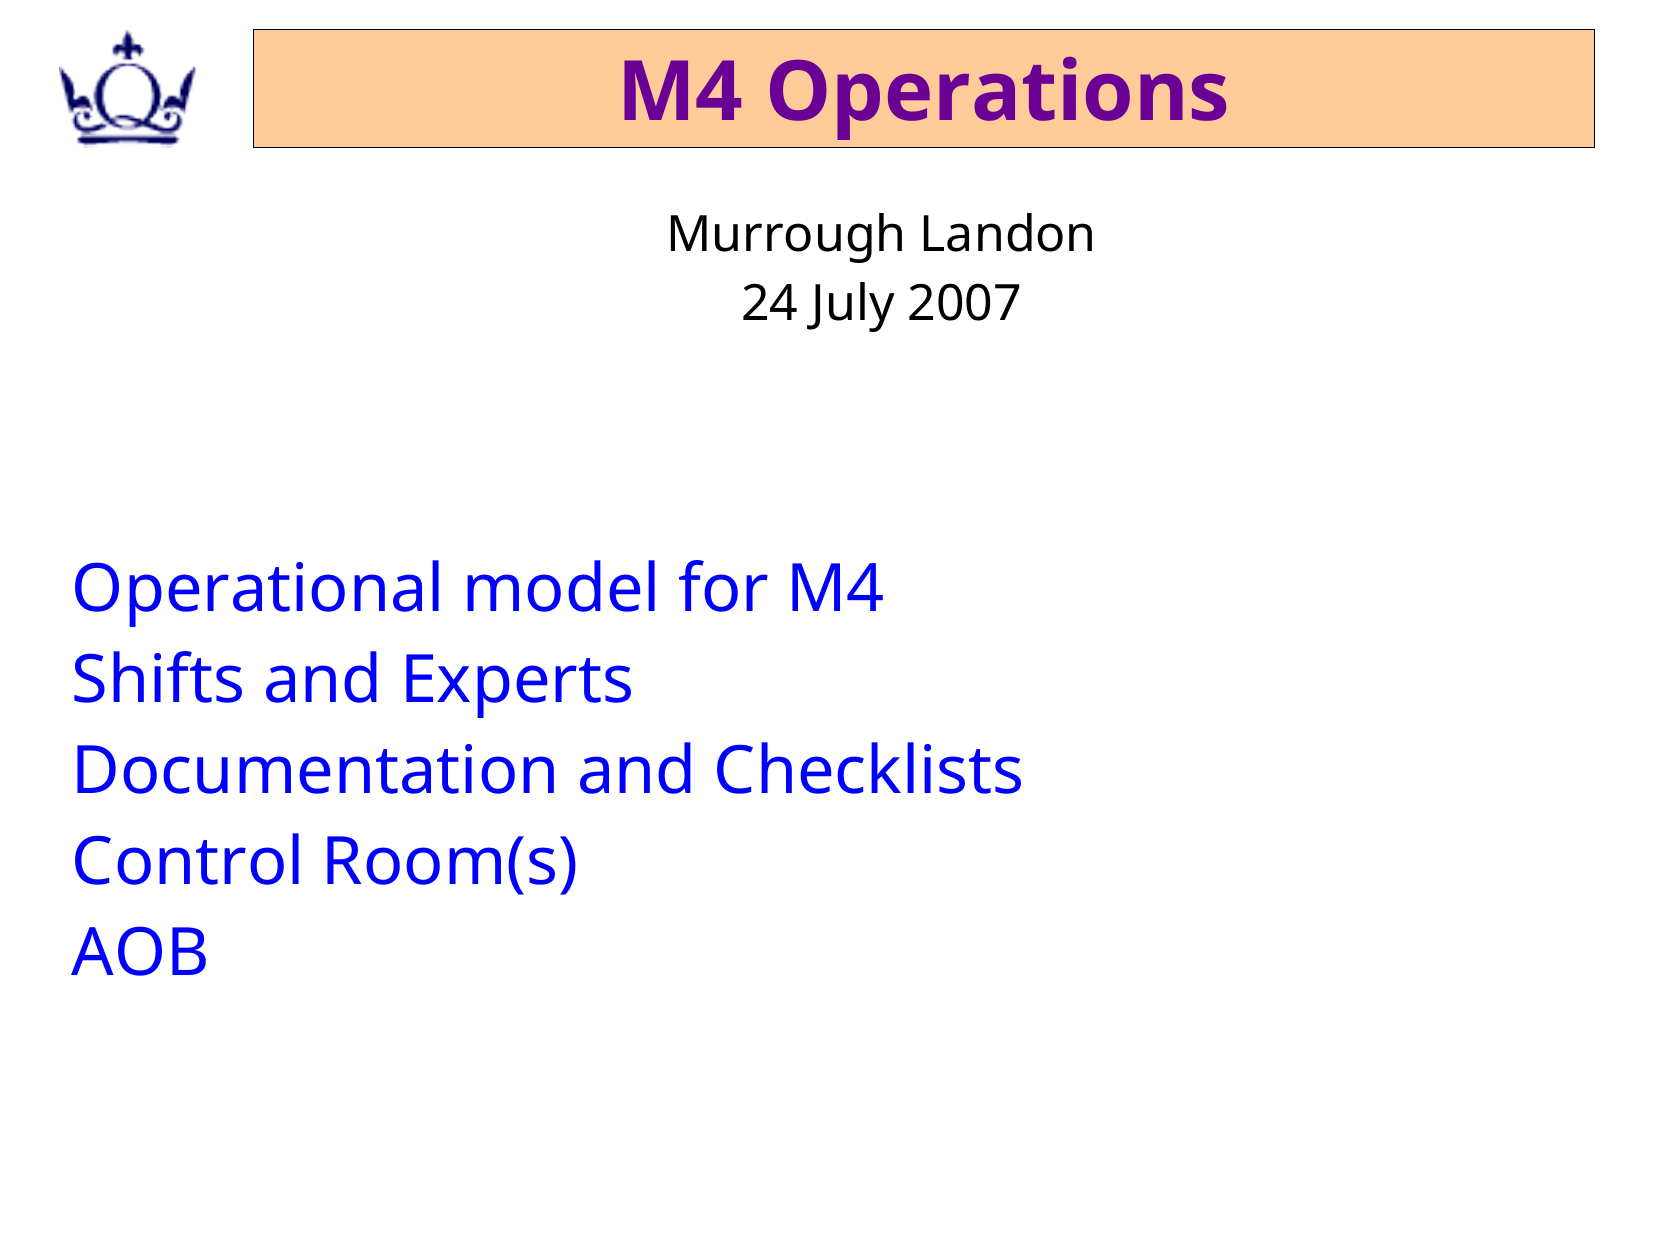

# M4 Operations
Murrough Landon
24 July 2007
Operational model for M4
Shifts and Experts
Documentation and Checklists
Control Room(s)
AOB